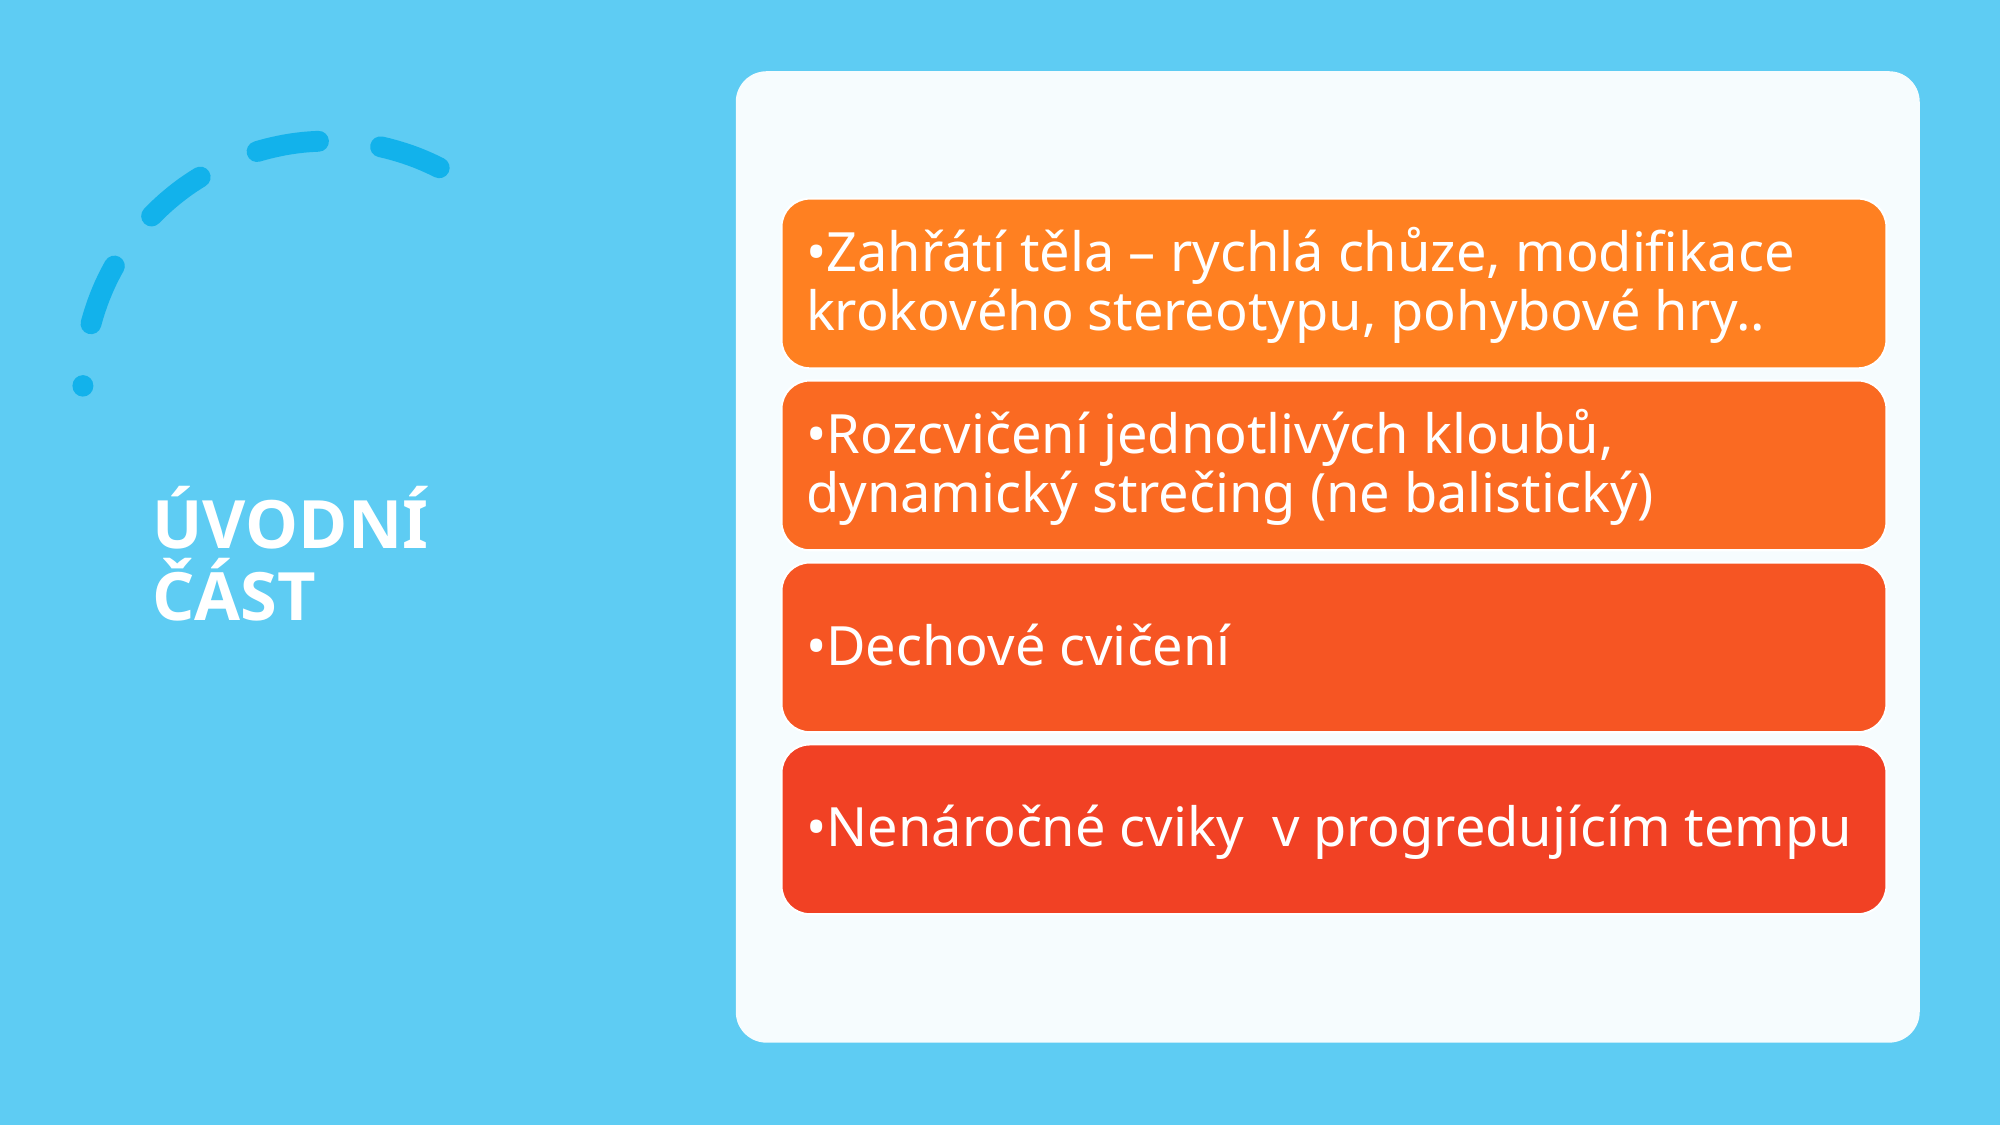

# ÚVODNÍ ČÁST
•Zahřátí těla – rychlá chůze, modifikace krokového stereotypu, pohybové hry..
•Rozcvičení jednotlivých kloubů, dynamický strečing (ne balistický)
•Dechové cvičení
•Nenáročné cviky  v progredujícím tempu